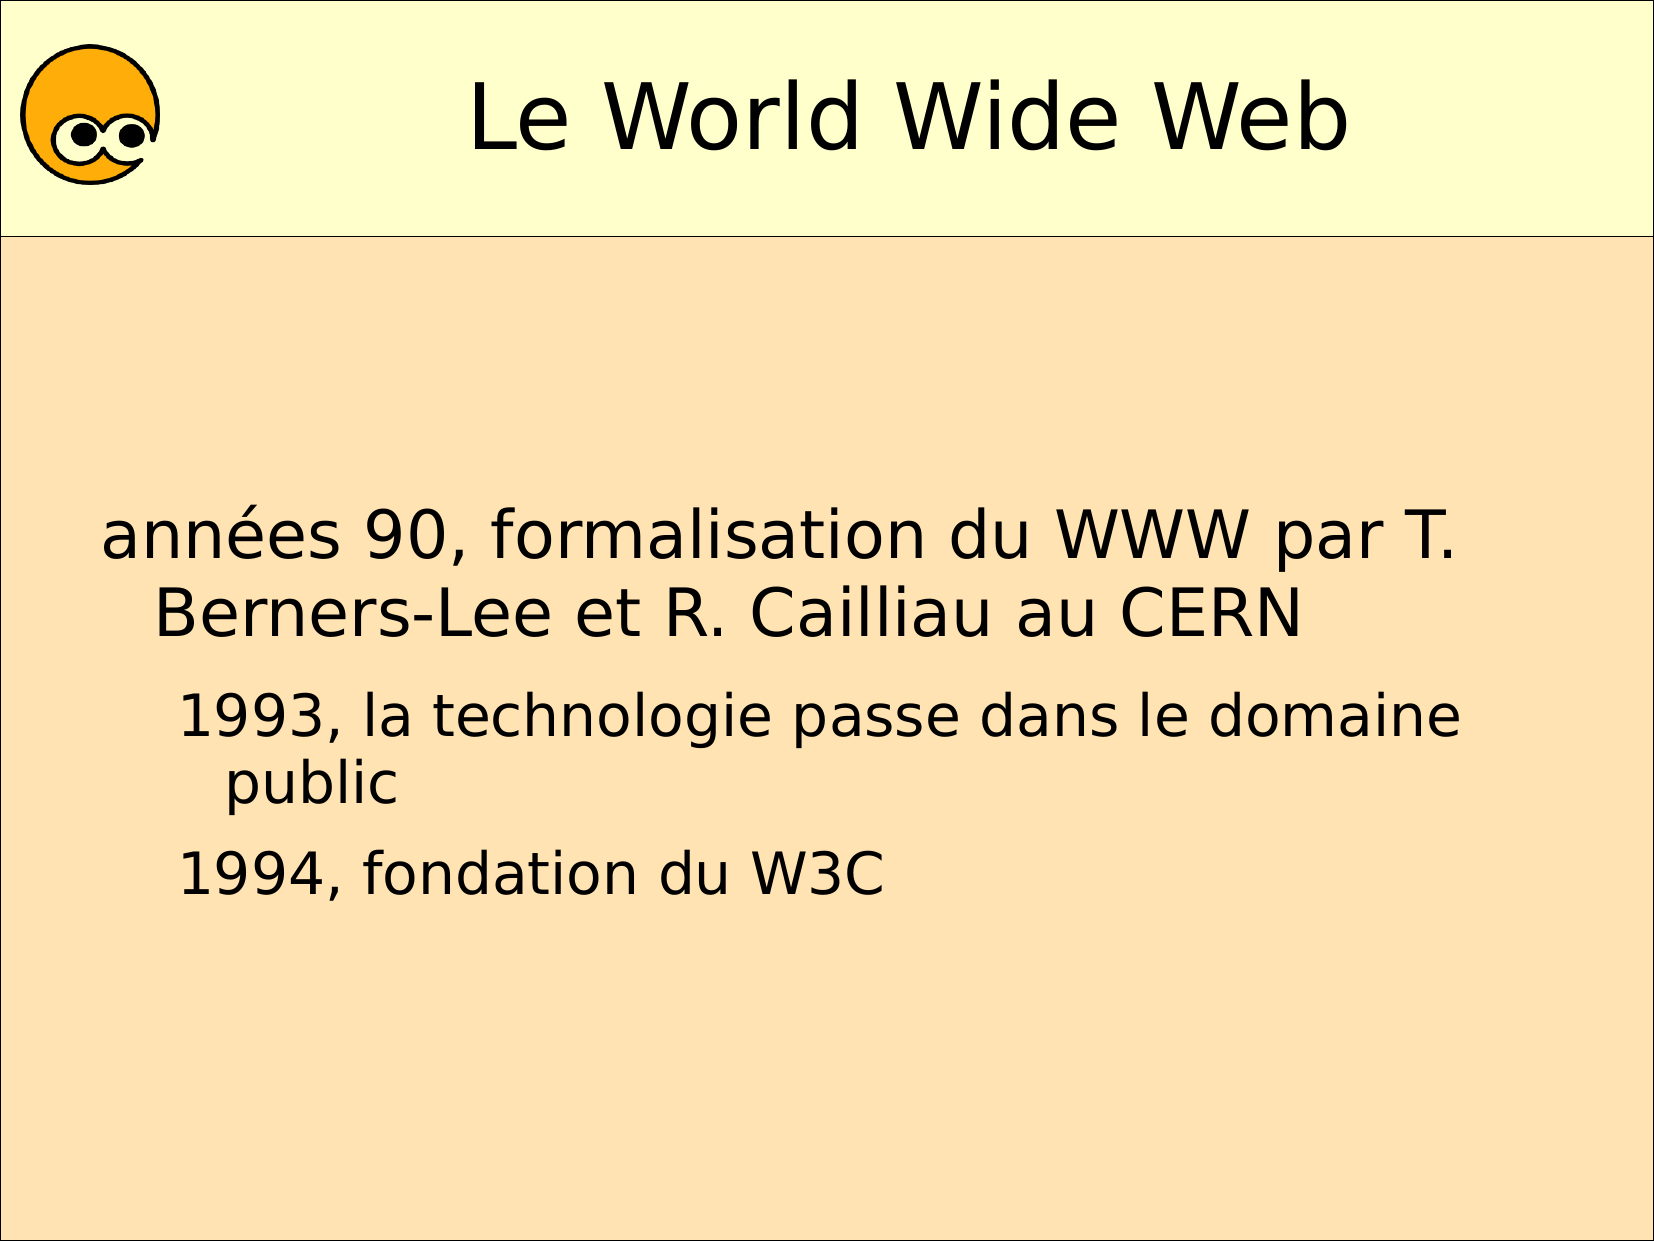

# Le World Wide Web
années 90, formalisation du WWW par T. Berners-Lee et R. Cailliau au CERN
1993, la technologie passe dans le domaine public
1994, fondation du W3C